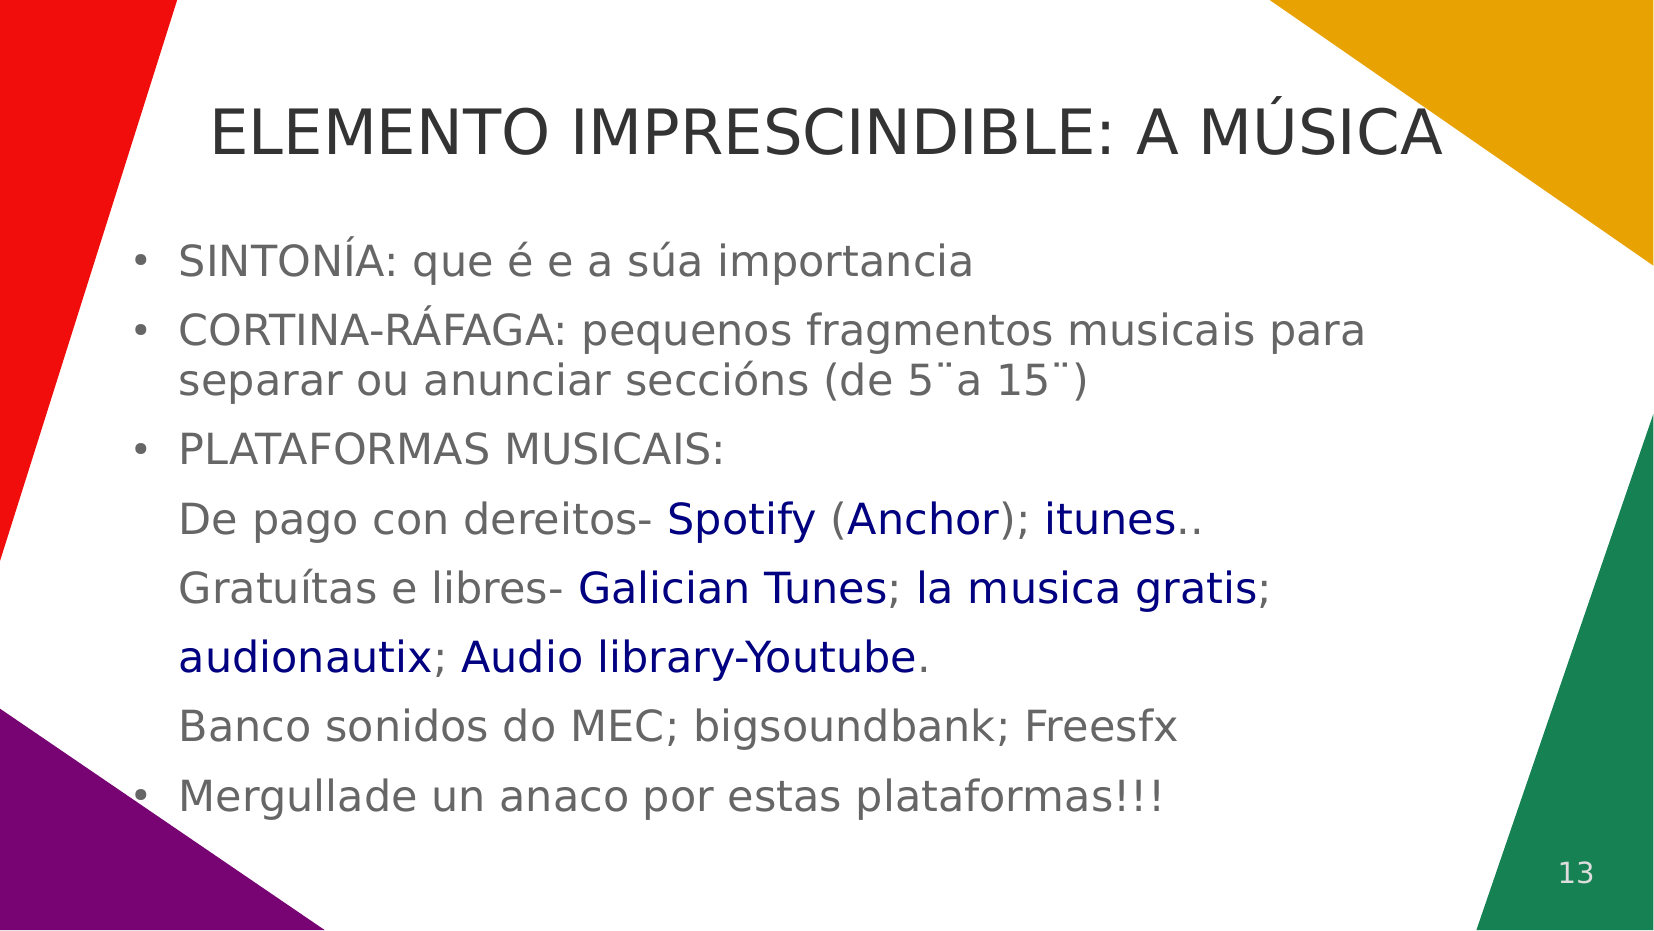

# ELEMENTO IMPRESCINDIBLE: A MÚSICA
SINTONÍA: que é e a súa importancia
CORTINA-RÁFAGA: pequenos fragmentos musicais para separar ou anunciar seccións (de 5¨a 15¨)
PLATAFORMAS MUSICAIS:
De pago con dereitos- Spotify (Anchor); itunes..
Gratuítas e libres- Galician Tunes; la musica gratis;
audionautix; Audio library-Youtube.
Banco sonidos do MEC; bigsoundbank; Freesfx
Mergullade un anaco por estas plataformas!!!
13